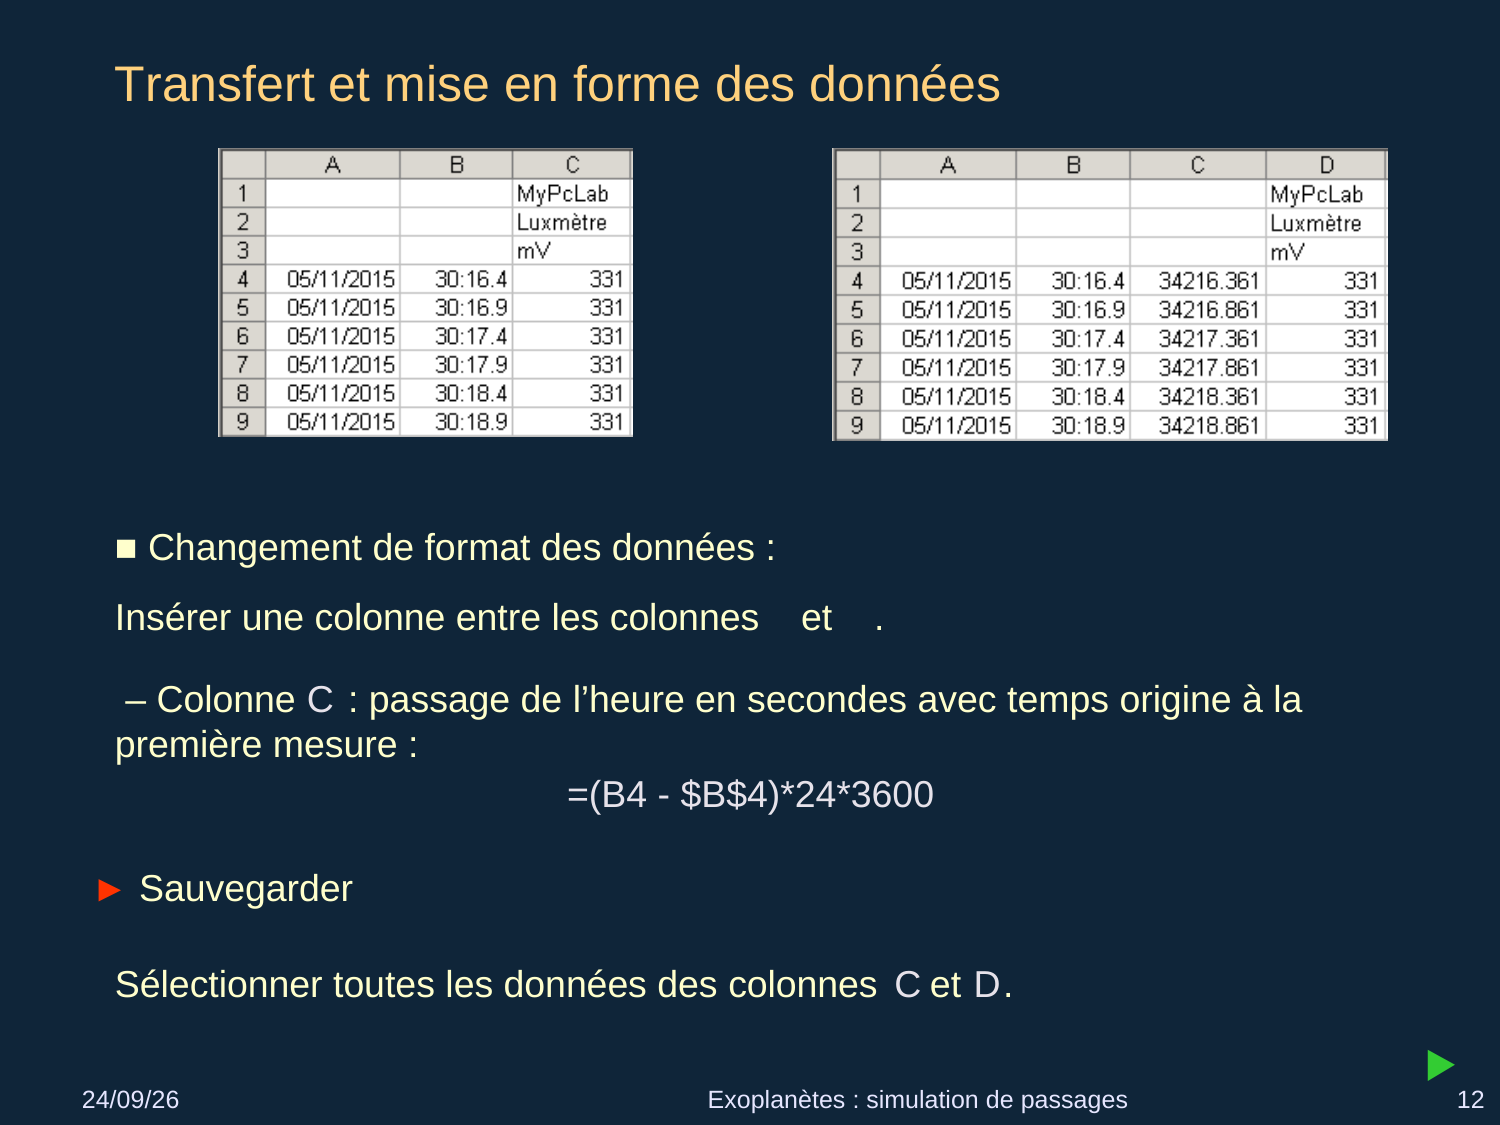

Transfert et mise en forme des données
■ Changement de format des données :
Insérer une colonne entre les colonnes et .
 – Colonne : passage de l’heure en secondes avec temps origine à la première mesure :
C
=(B4 - $B$4)*24*3600
► Sauvegarder
Sélectionner toutes les données des colonnes et .
C D

Exoplanètes : simulation de passages
12